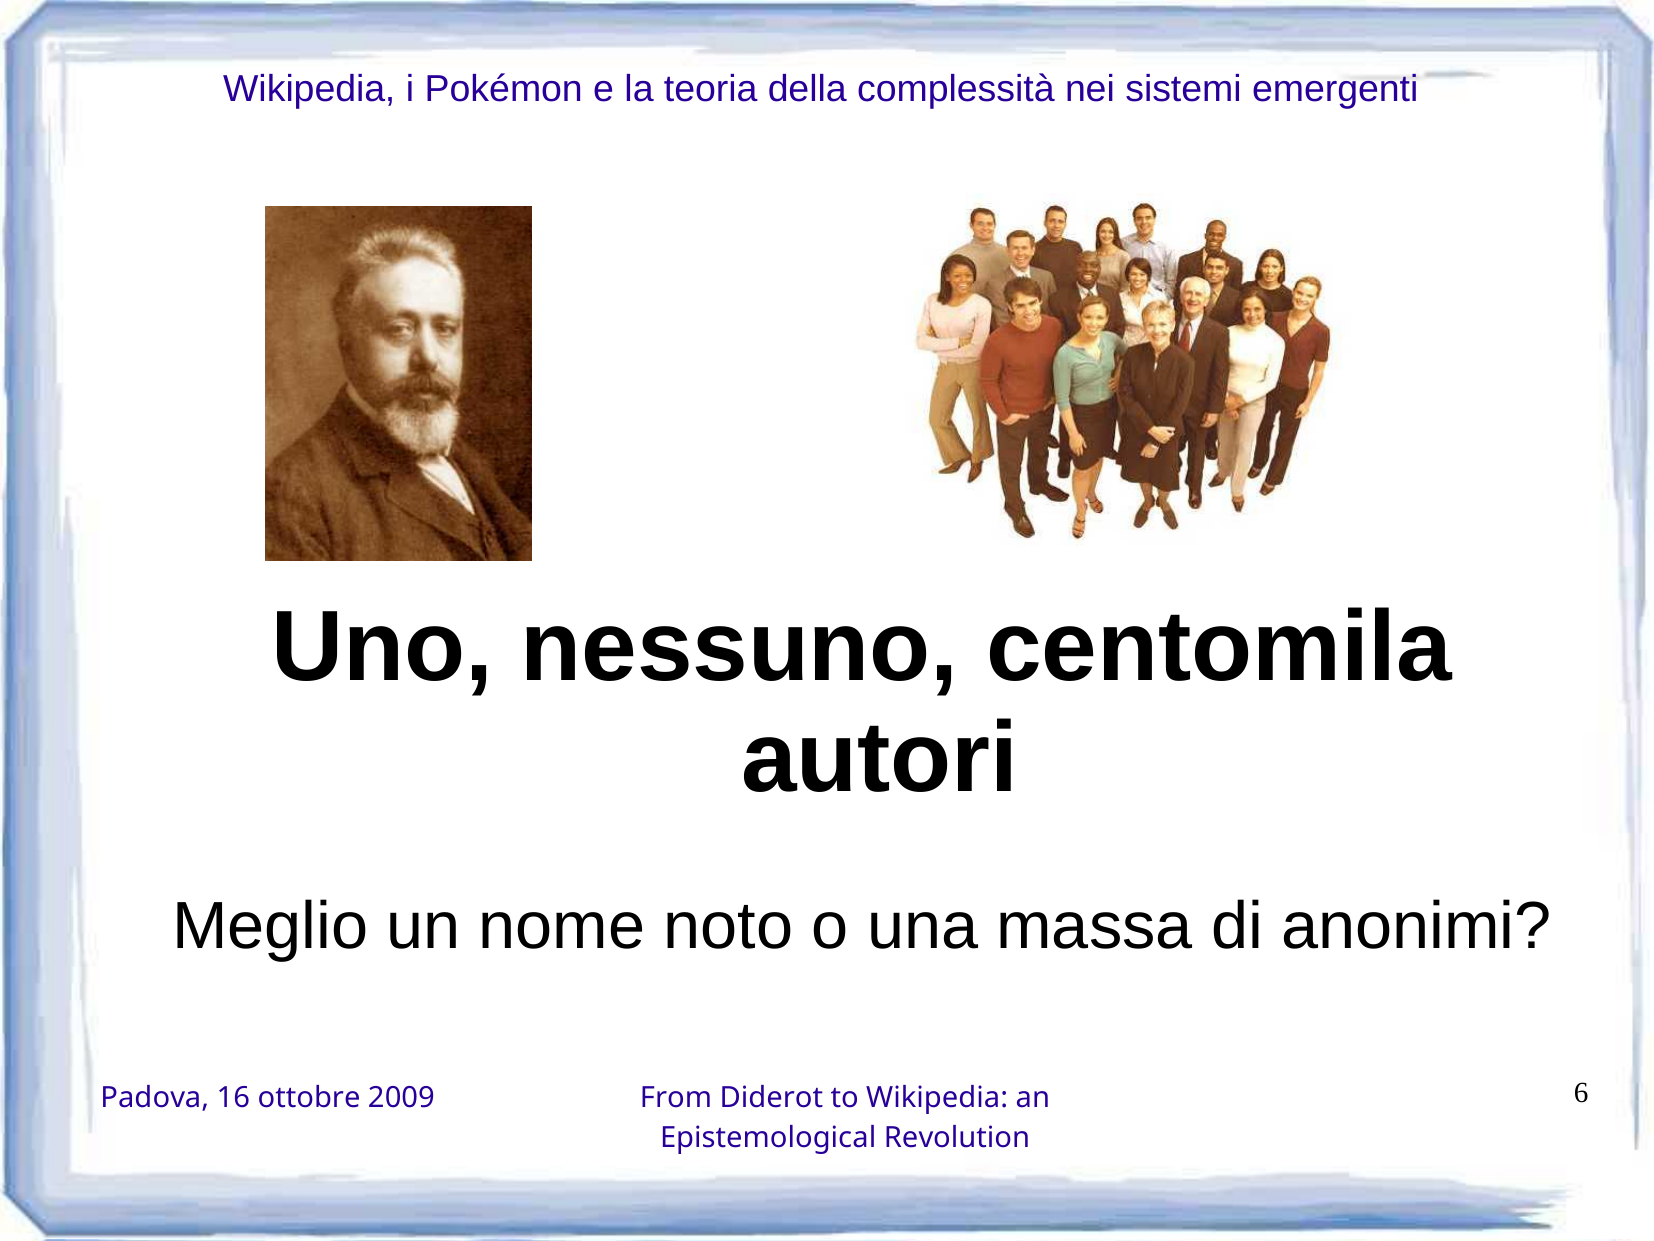

# Wikipedia, i Pokémon e la teoria della complessità nei sistemi emergenti
Uno, nessuno, centomila autori
Meglio un nome noto o una massa di anonimi?
Diderot : Wikipedia = XVIII secolo : XXI secolo
6